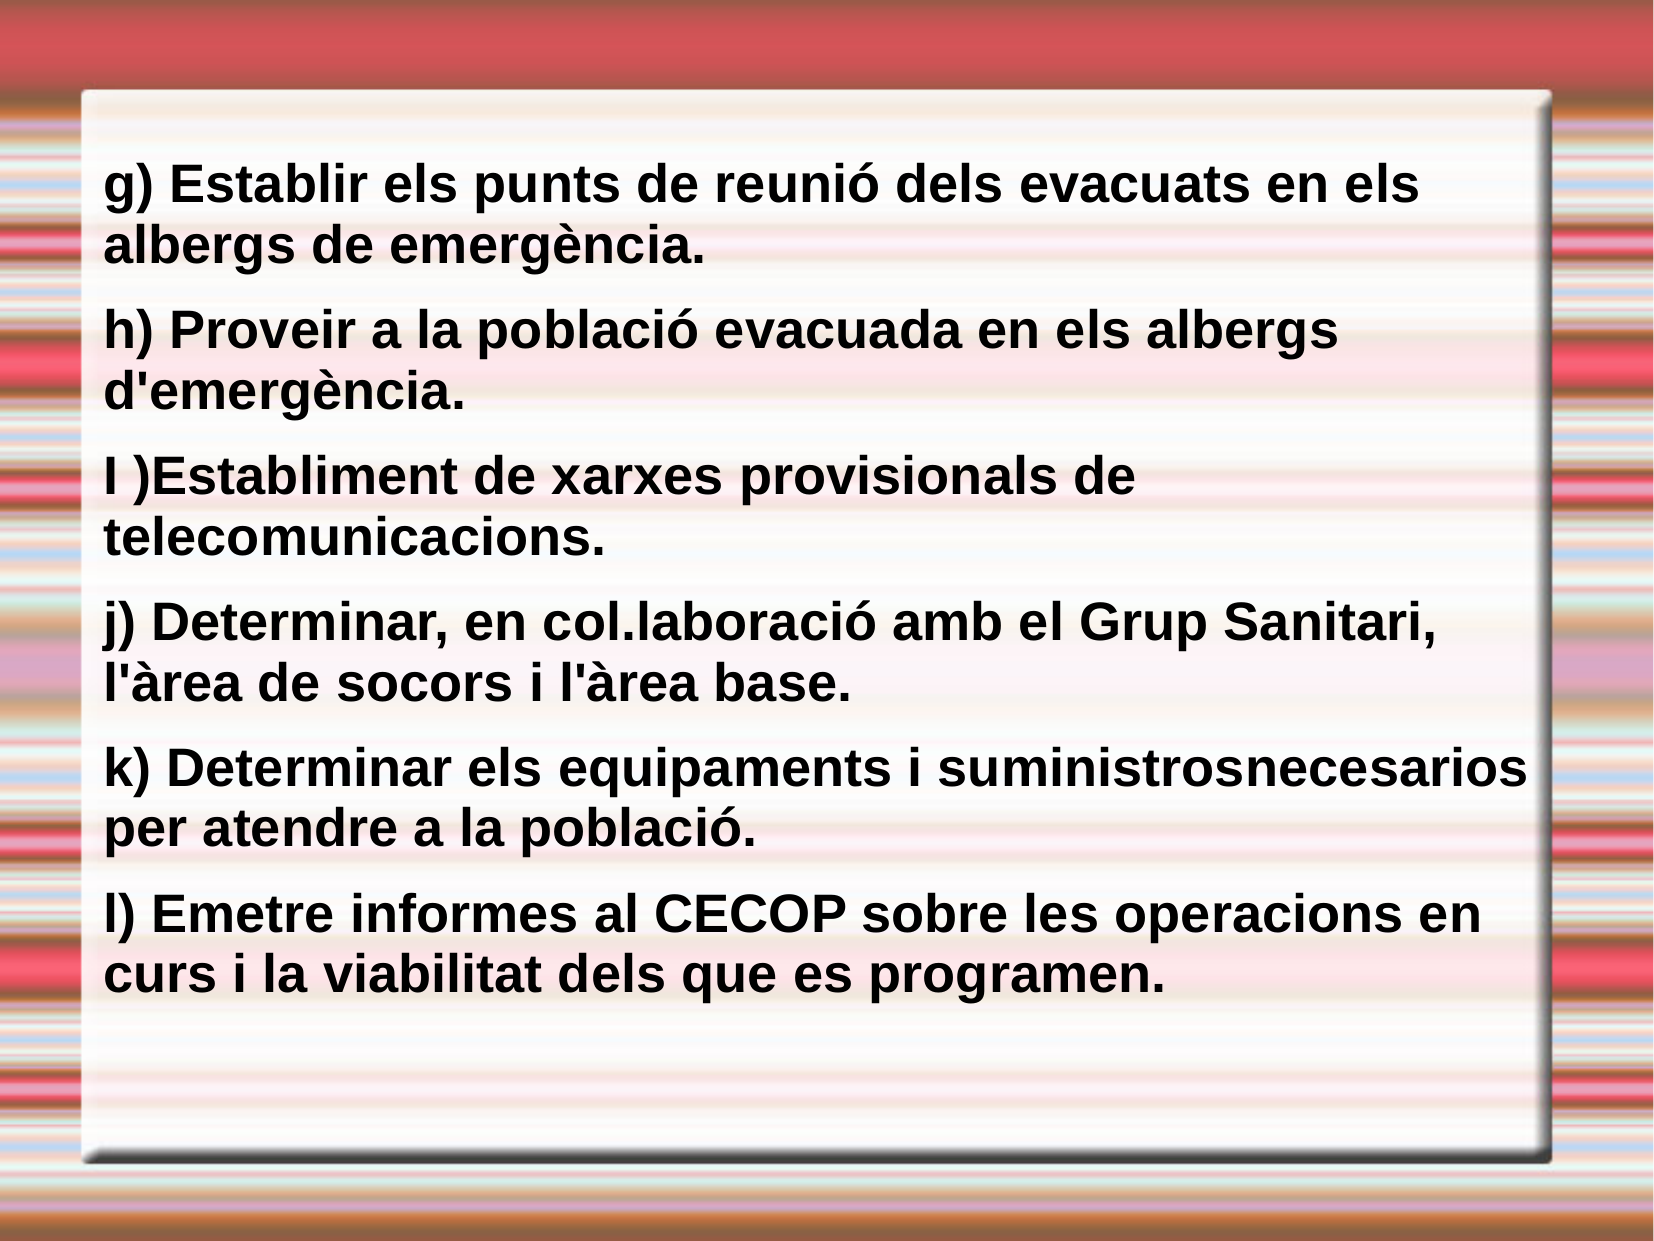

g) Establir els punts de reunió dels evacuats en els albergs de emergència.
h) Proveir a la població evacuada en els albergs d'emergència.
I )Establiment de xarxes provisionals de telecomunicacions.
j) Determinar, en col.laboració amb el Grup Sanitari, l'àrea de socors i l'àrea base.
k) Determinar els equipaments i suministrosnecesarios per atendre a la població.
l) Emetre informes al CECOP sobre les operacions en curs i la viabilitat dels que es programen.